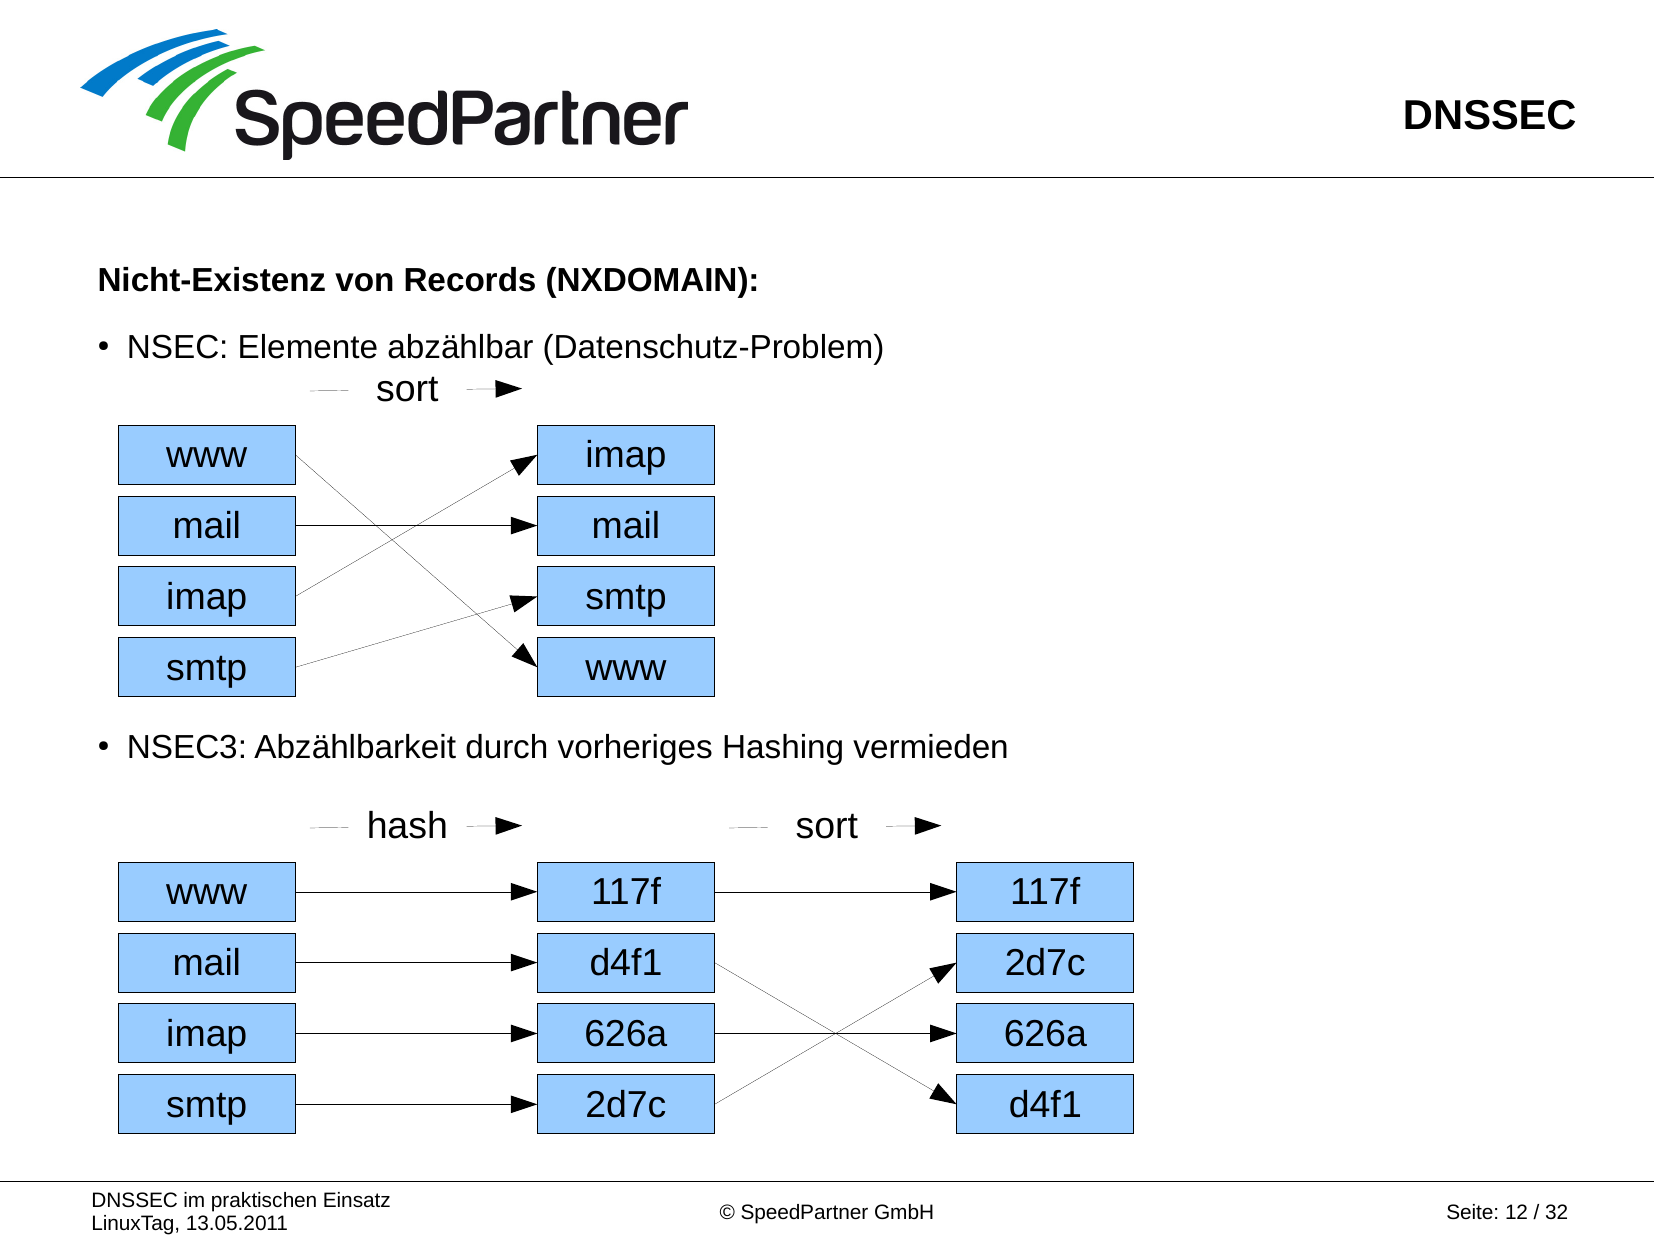

# DNSSEC
Nicht-Existenz von Records (NXDOMAIN):
NSEC: Elemente abzählbar (Datenschutz-Problem)
NSEC3: Abzählbarkeit durch vorheriges Hashing vermieden
sort
www
imap
mail
mail
imap
smtp
smtp
www
hash
sort
www
117f
117f
mail
d4f1
2d7c
imap
626a
626a
smtp
2d7c
d4f1